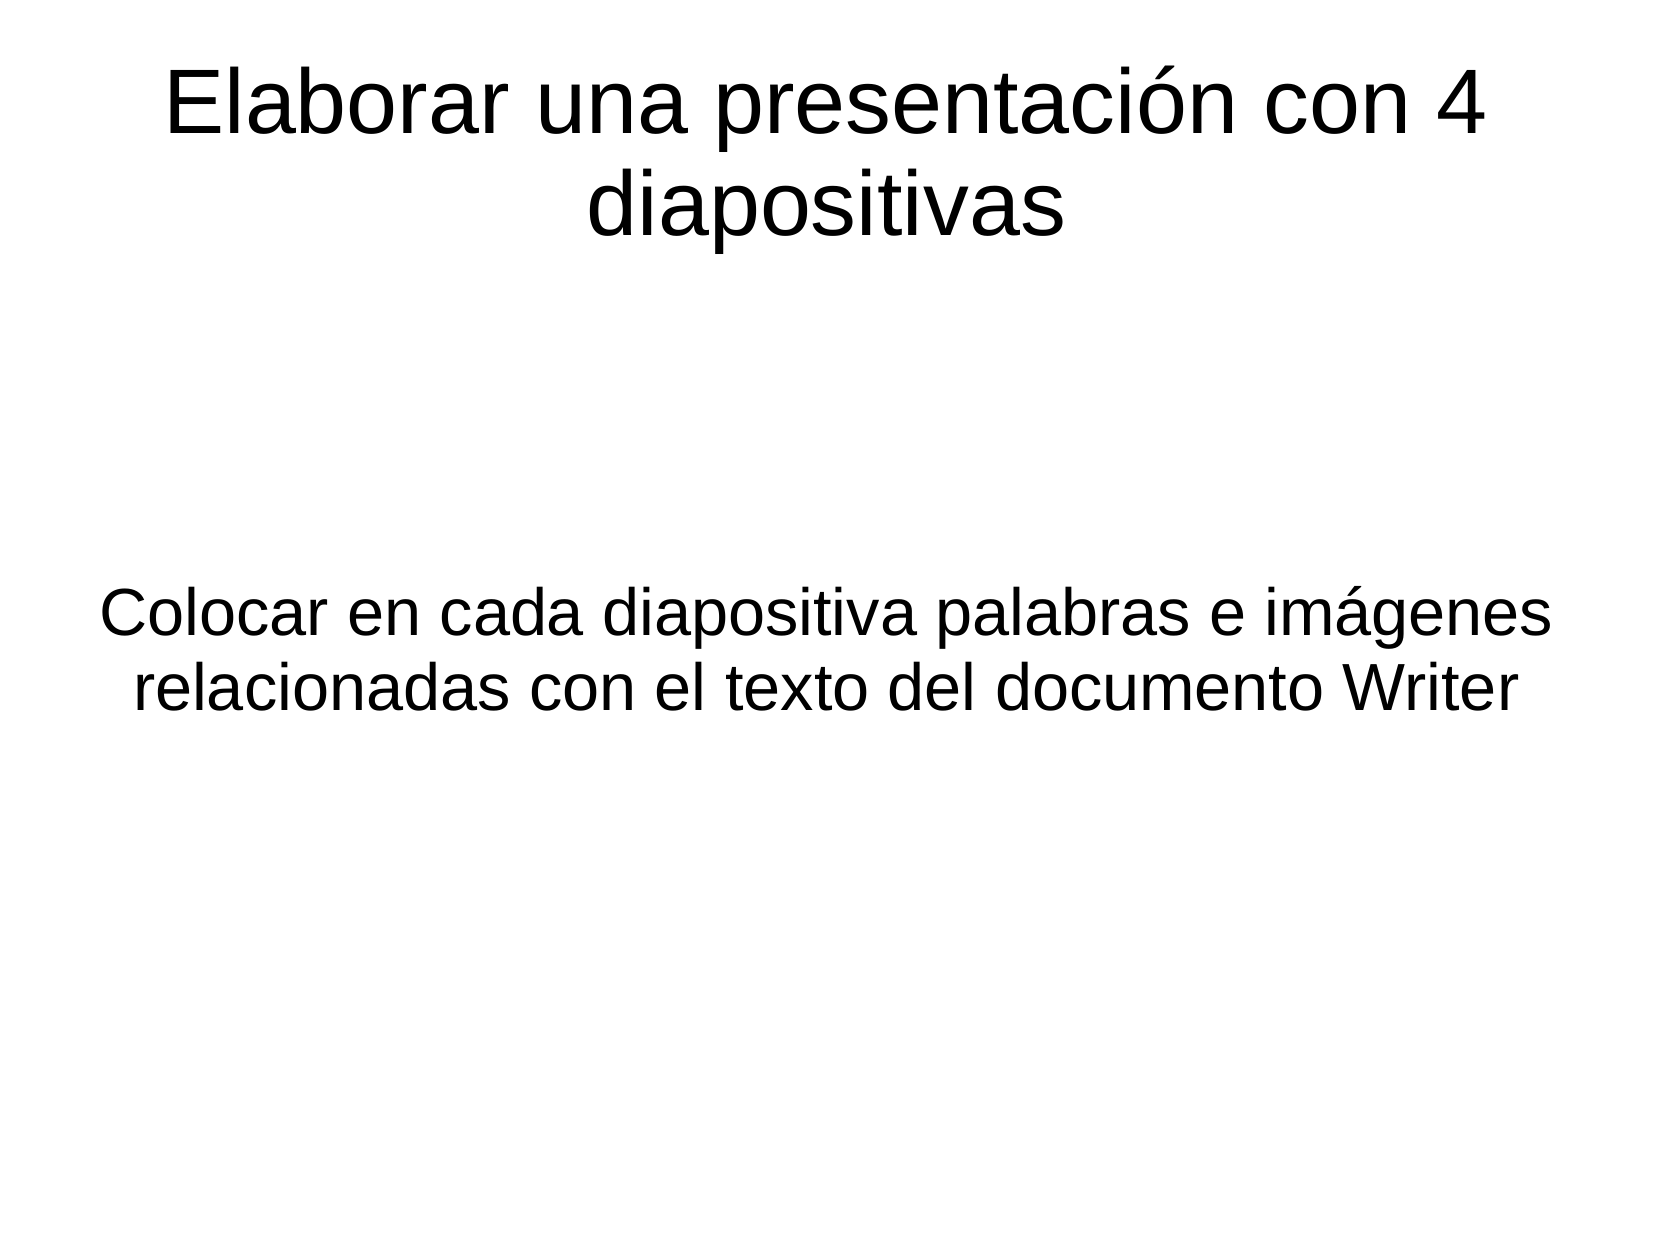

# Elaborar una presentación con 4 diapositivas
Colocar en cada diapositiva palabras e imágenes relacionadas con el texto del documento Writer